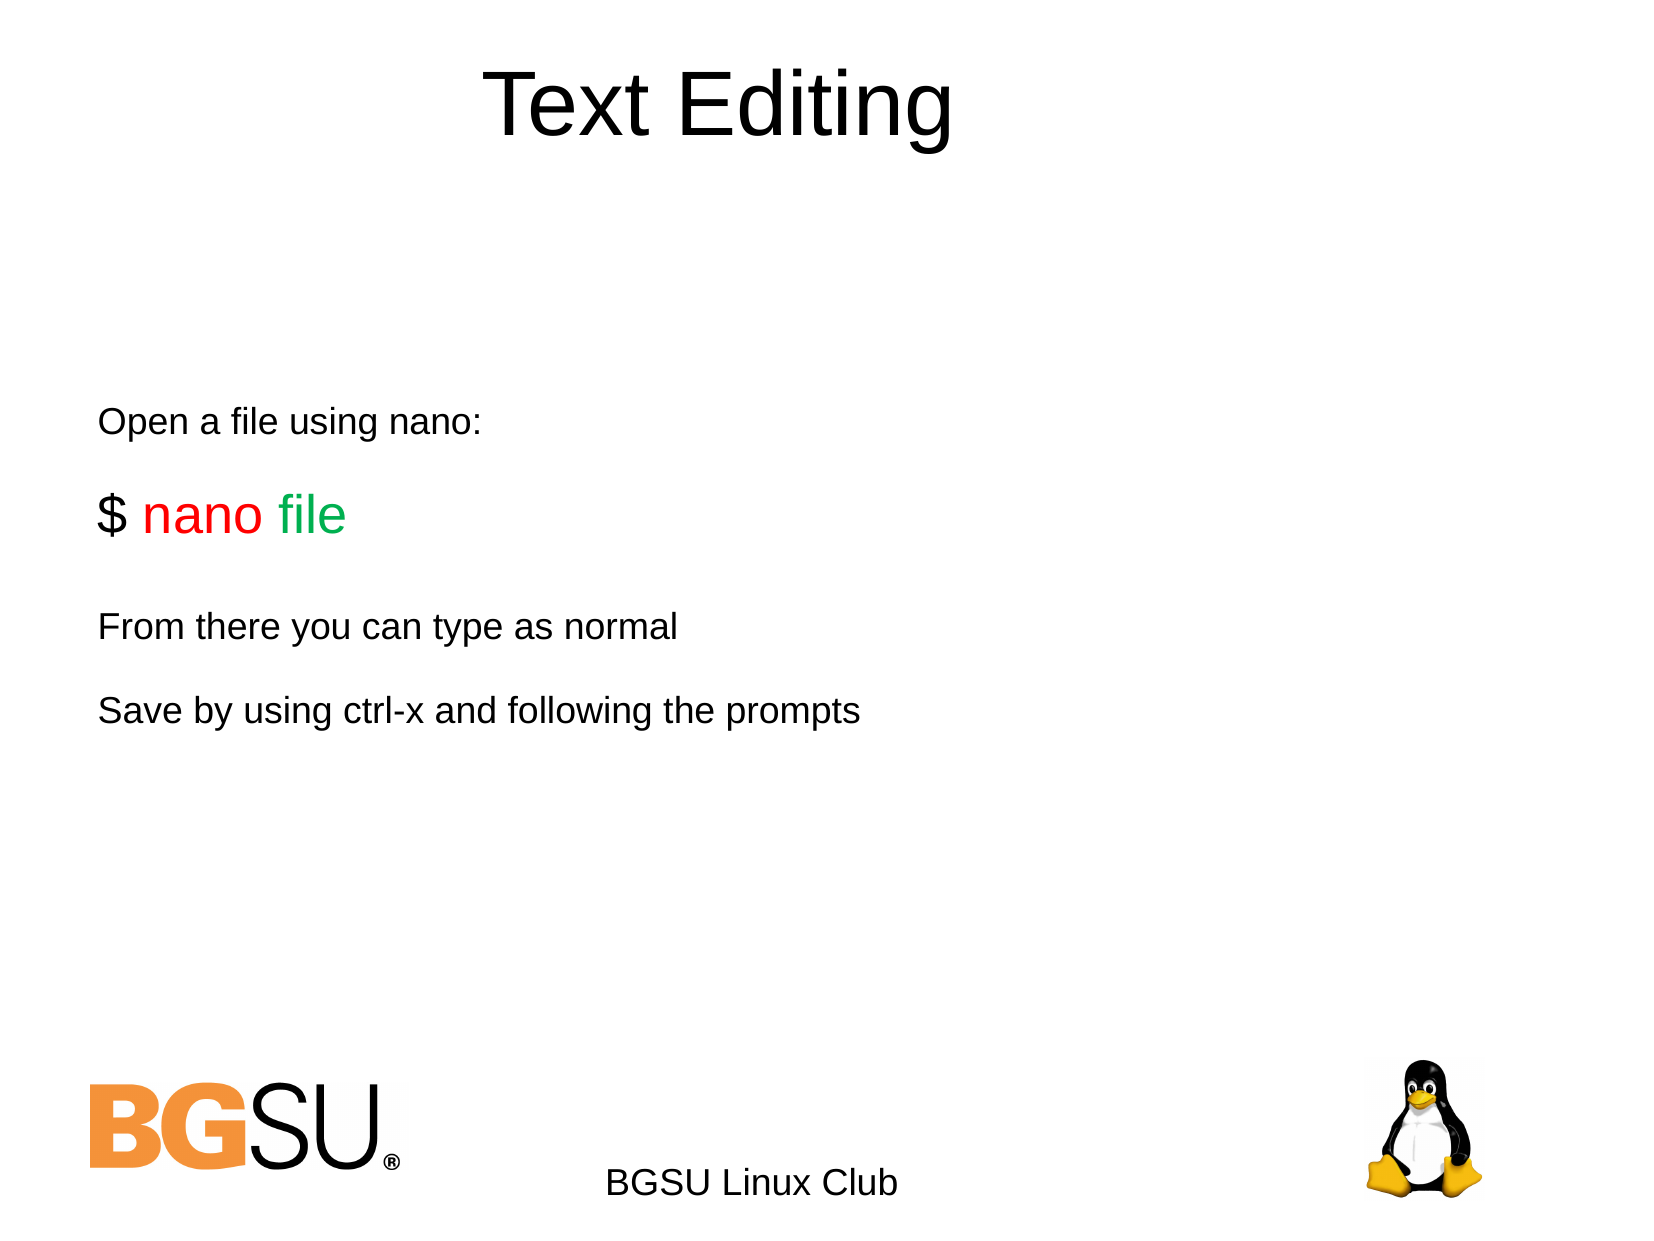

# Text Editing
Open a file using nano:
$ nano file
From there you can type as normal
Save by using ctrl-x and following the prompts
BGSU Linux Club